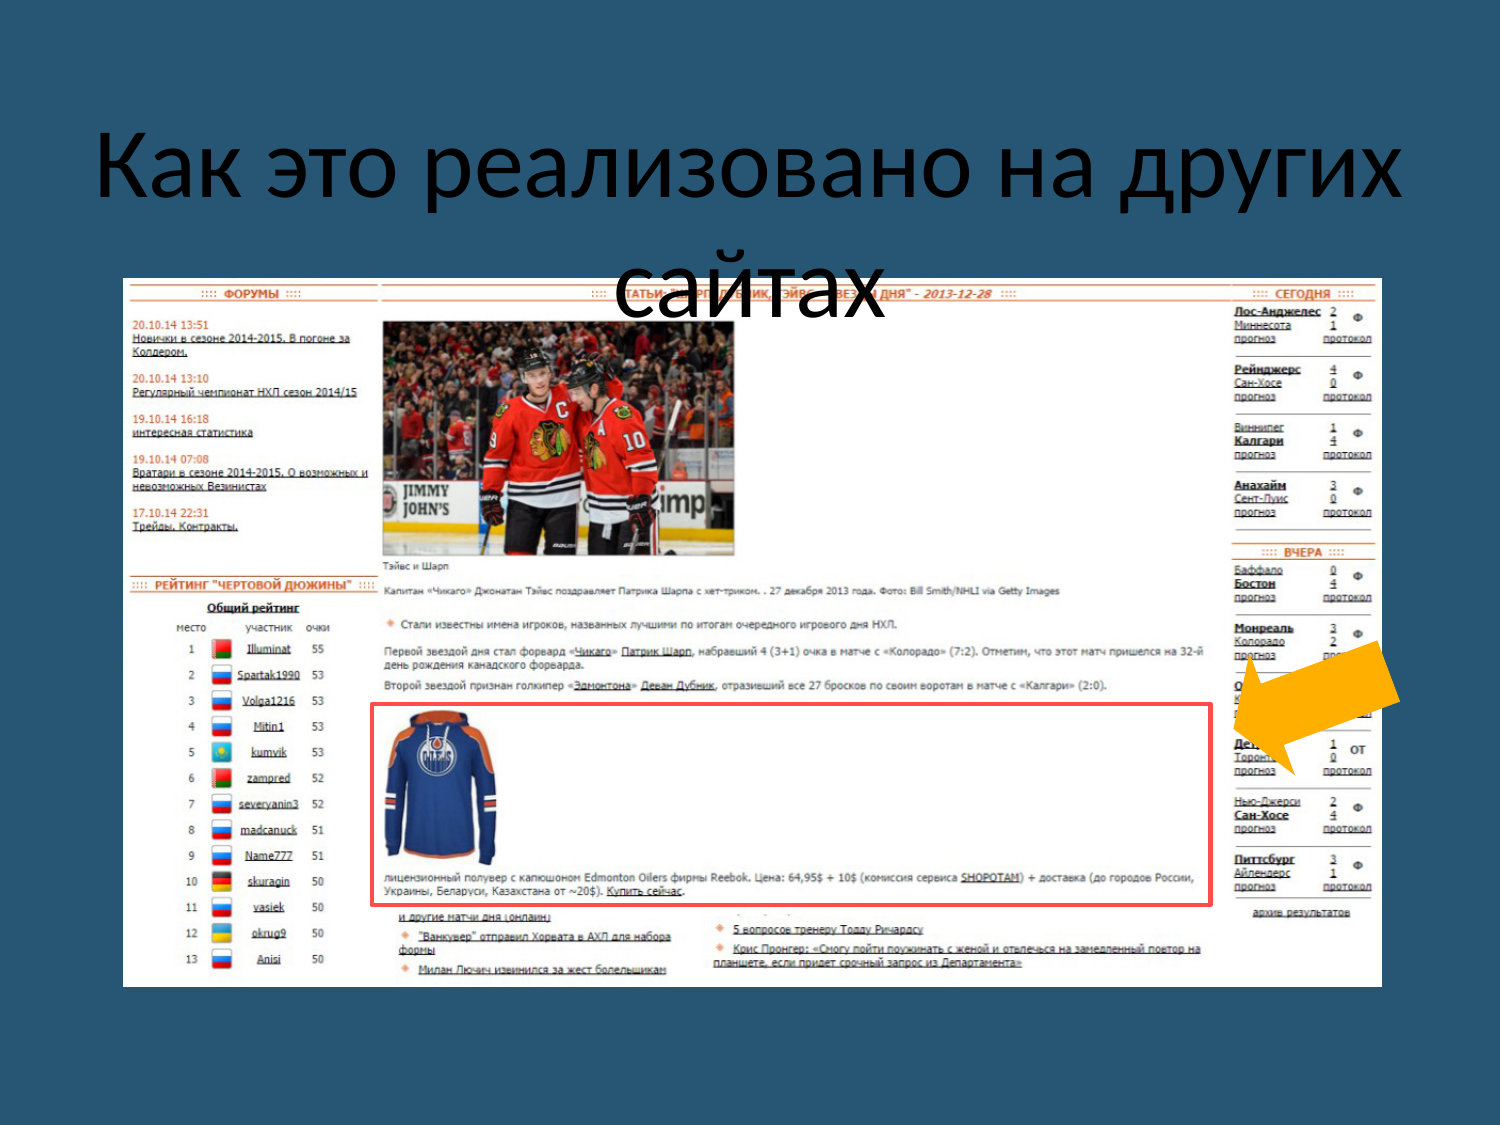

# Как это реализовано на других сайтах